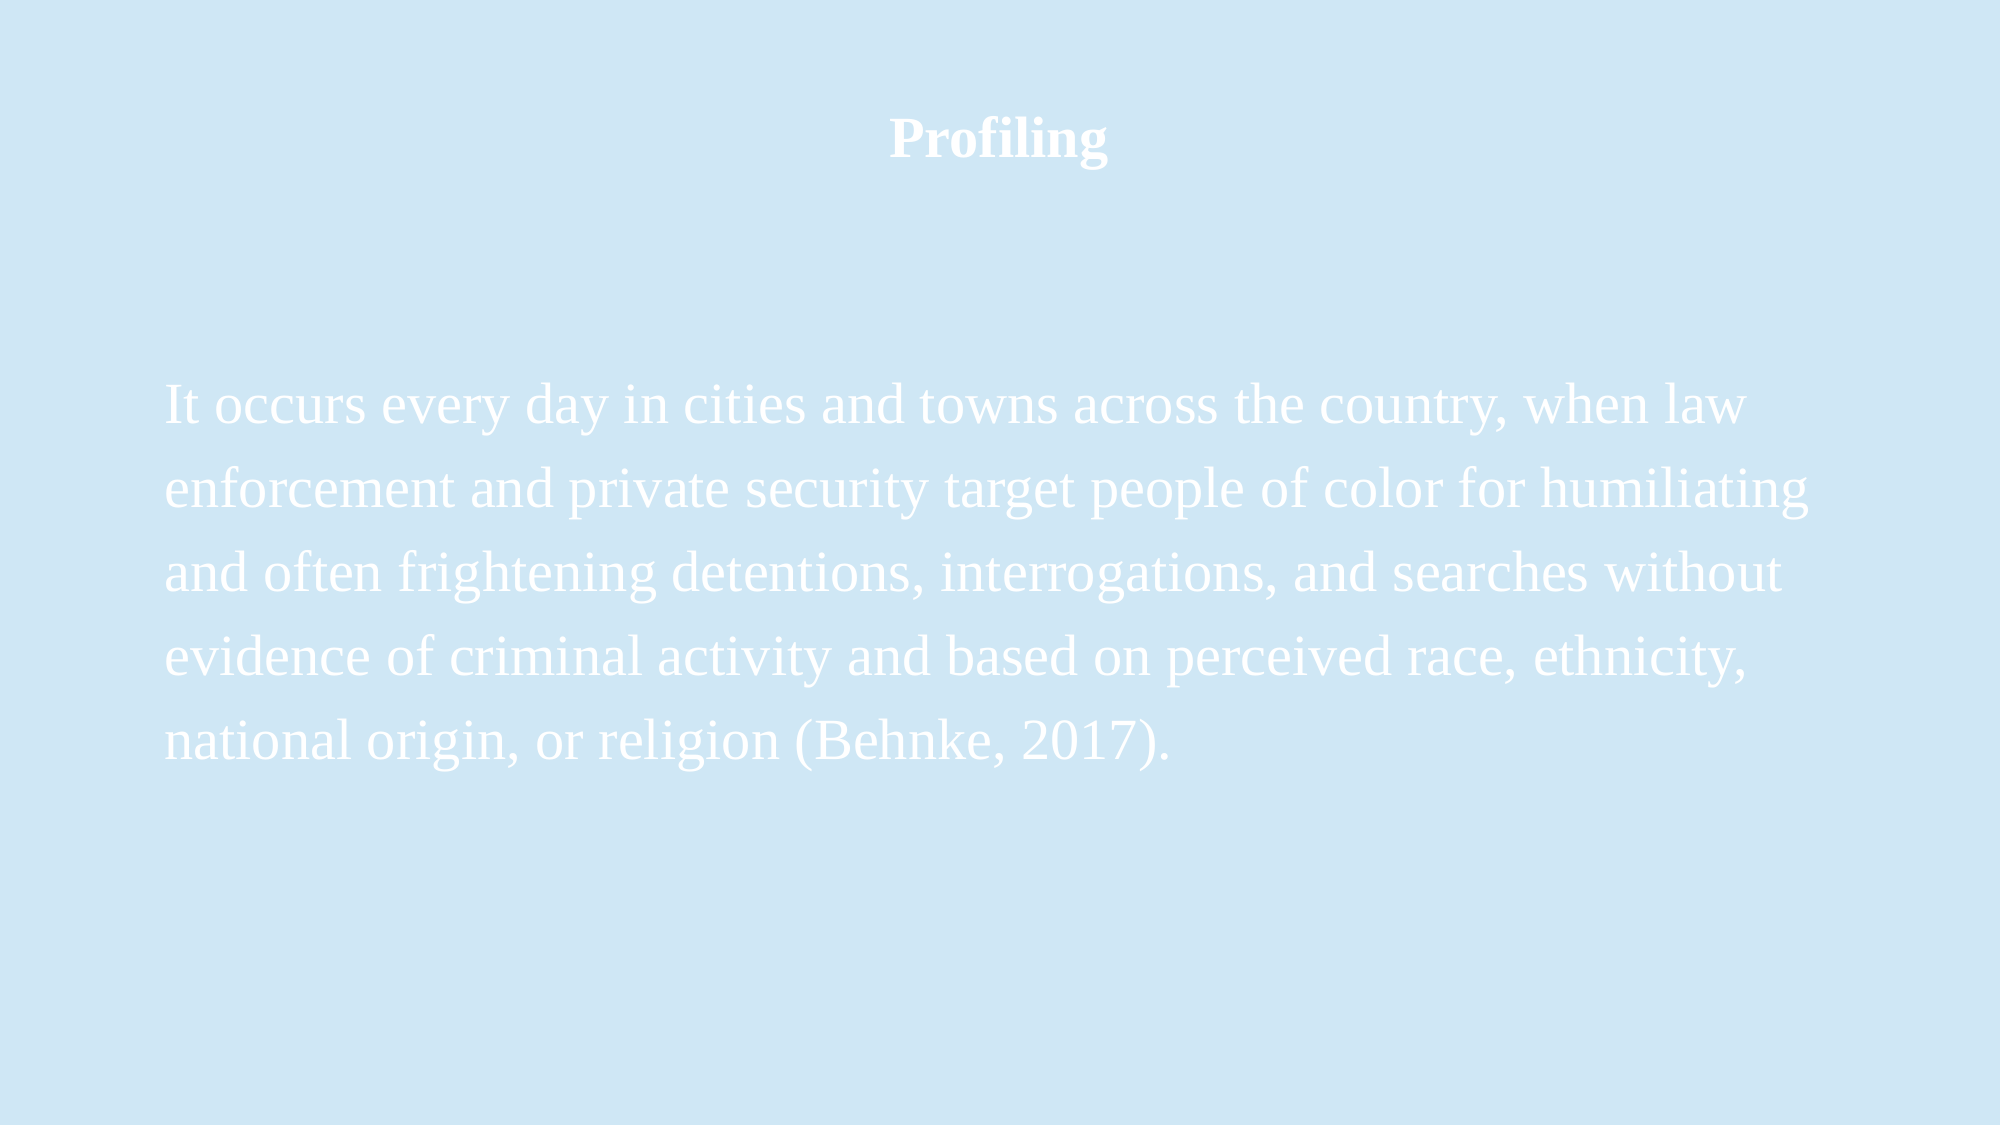

# Profiling
It occurs every day in cities and towns across the country, when law enforcement and private security target people of color for humiliating and often frightening detentions, interrogations, and searches without evidence of criminal activity and based on perceived race, ethnicity, national origin, or religion (Behnke, 2017).